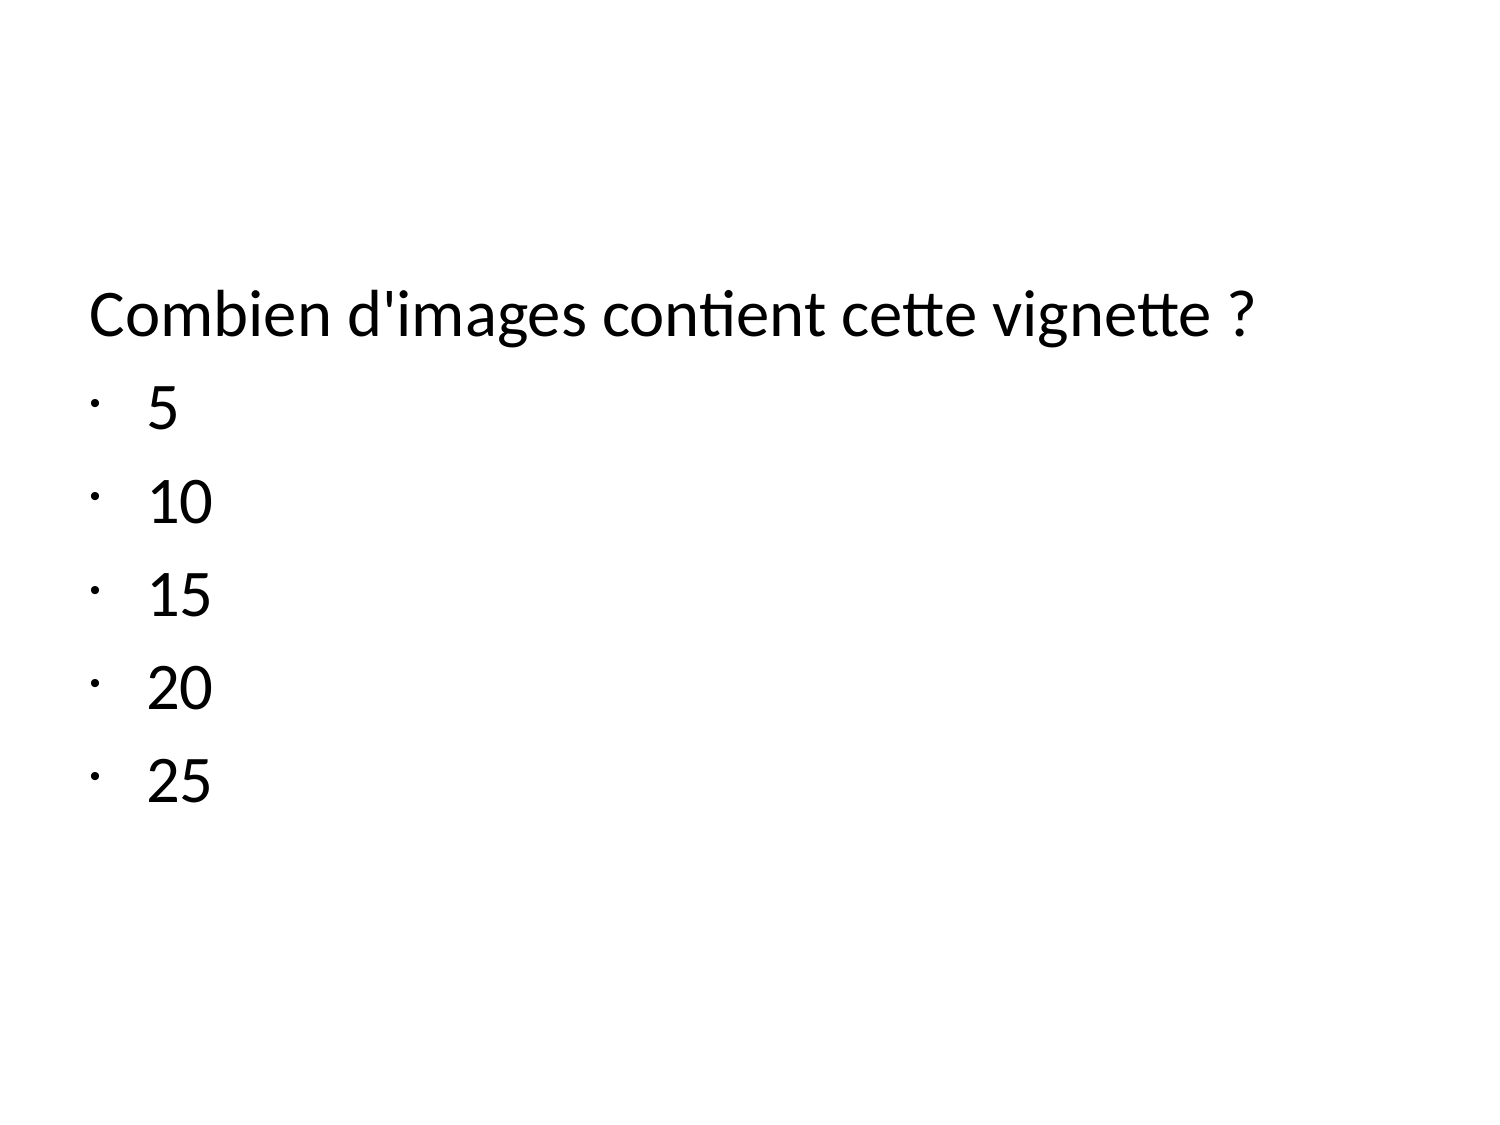

#
Combien d'images contient cette vignette ?
5
10
15
20
25